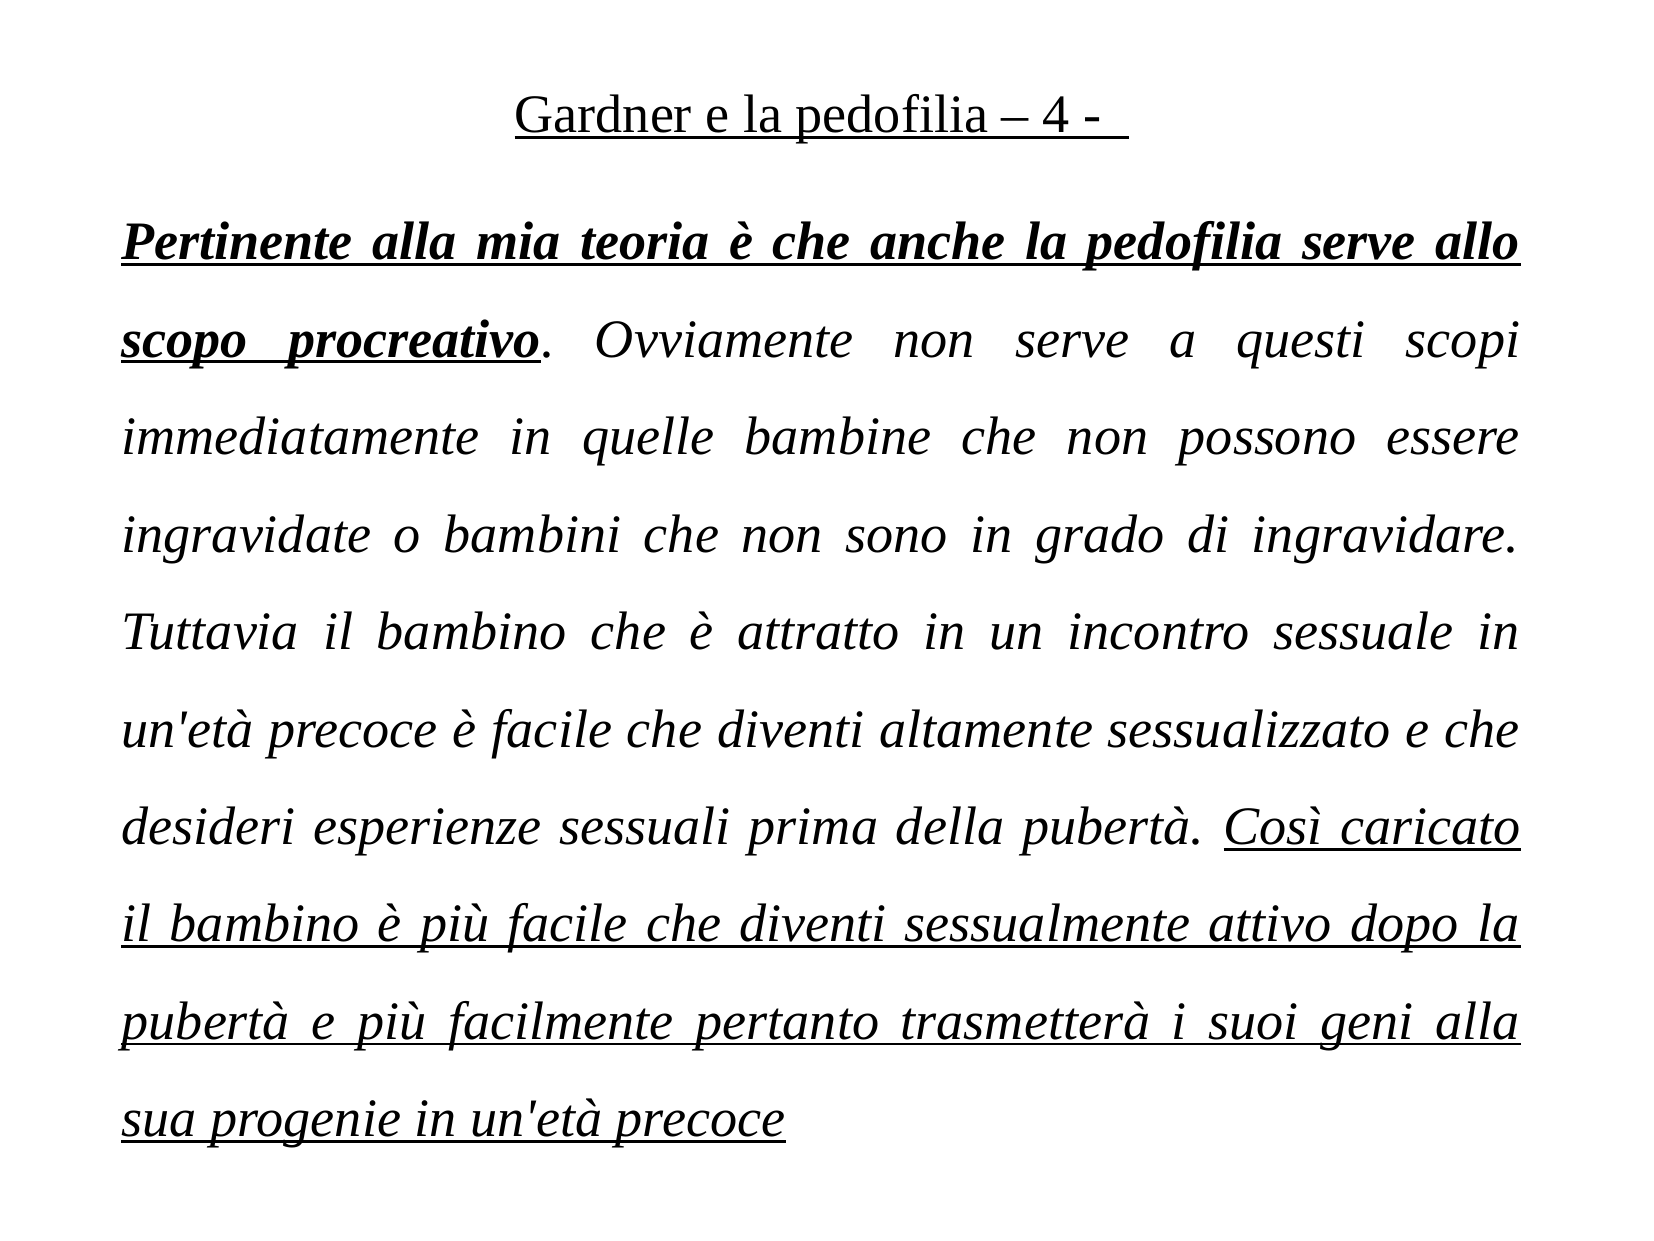

# Gardner e la pedofilia – 4 -
Pertinente alla mia teoria è che anche la pedofilia serve allo scopo procreativo. Ovviamente non serve a questi scopi immediatamente in quelle bambine che non possono essere ingravidate o bambini che non sono in grado di ingravidare. Tuttavia il bambino che è attratto in un incontro sessuale in un'età precoce è facile che diventi altamente sessualizzato e che desideri esperienze sessuali prima della pubertà. Così caricato il bambino è più facile che diventi sessualmente attivo dopo la pubertà e più facilmente pertanto trasmetterà i suoi geni alla sua progenie in un'età precoce
R.A. Gardner, True and False Accusation, op. cit., pag. 19-20.